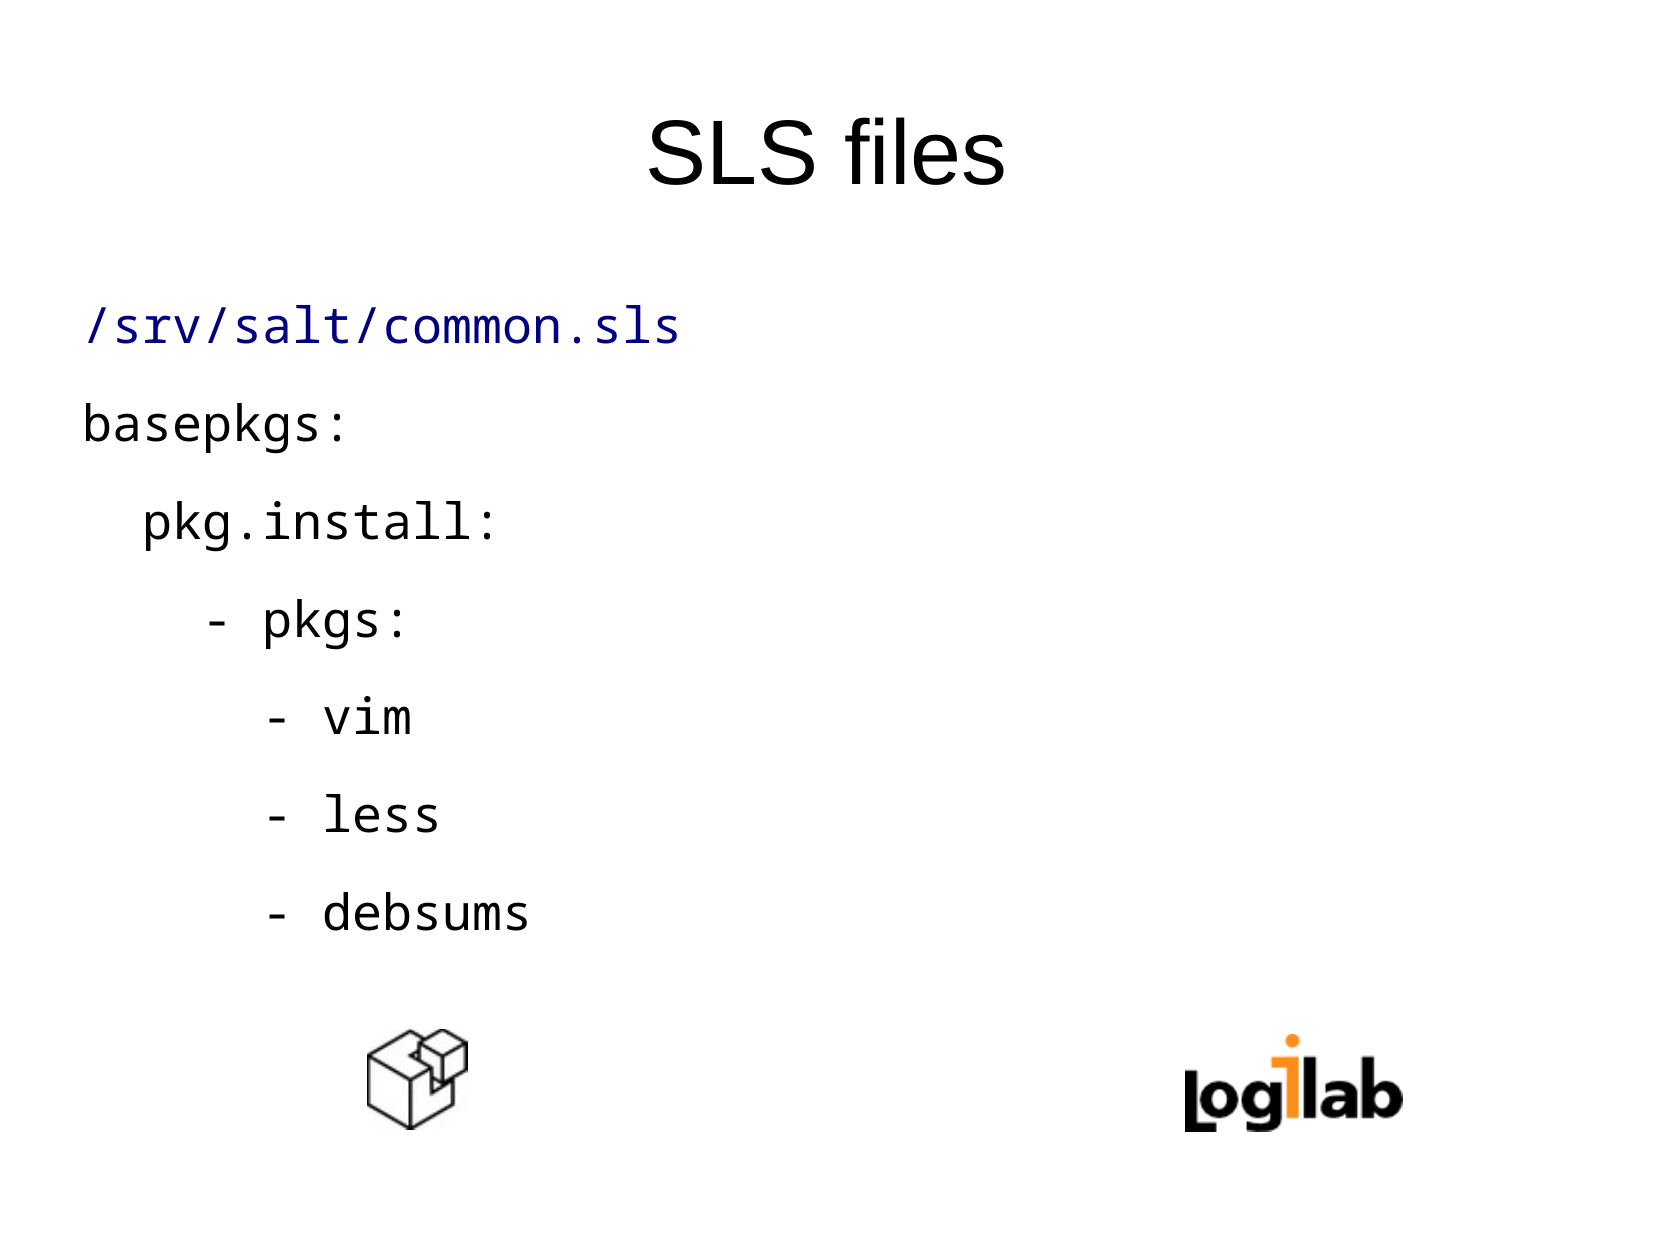

# SLS files
/srv/salt/common.sls
basepkgs:
 pkg.install:
 - pkgs:
 - vim
 - less
 - debsums